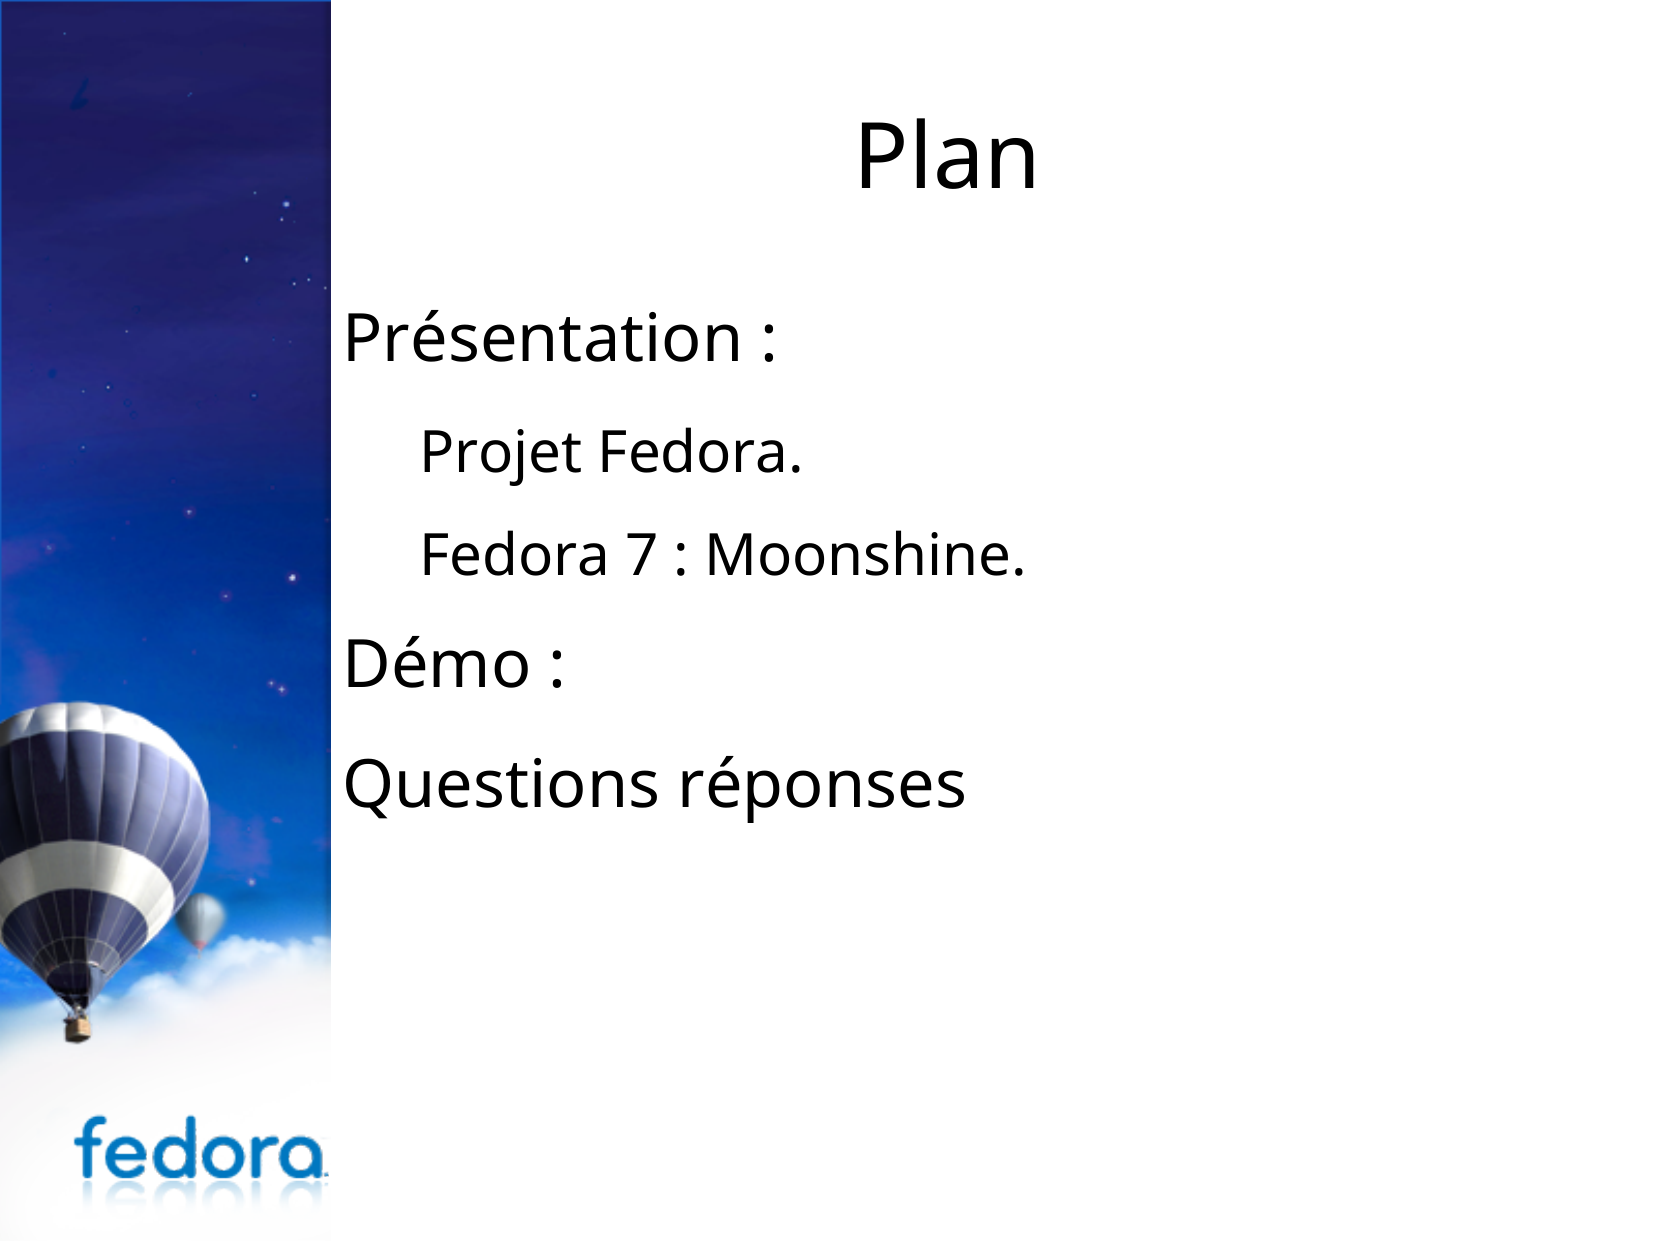

# Plan
Présentation :
Projet Fedora.
Fedora 7 : Moonshine.
Démo :
Questions réponses